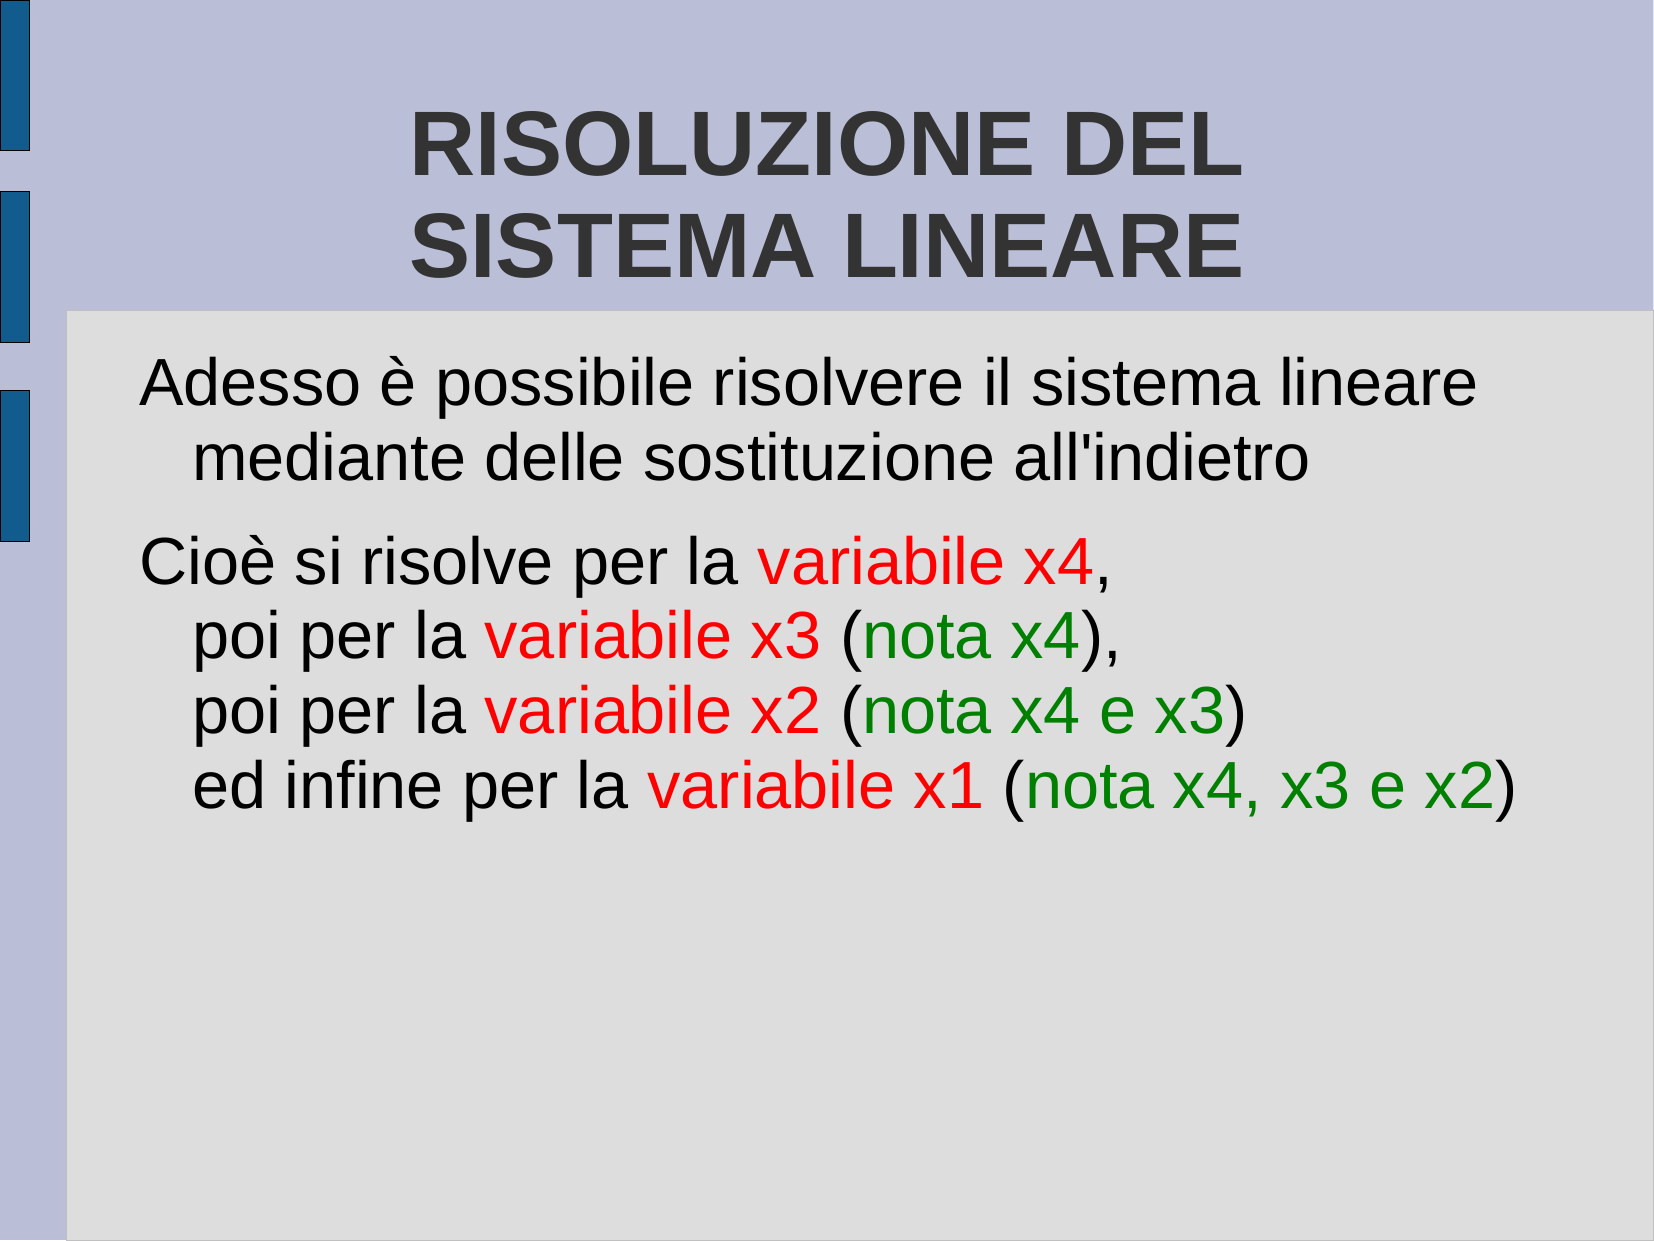

# RISOLUZIONE DEL SISTEMA LINEARE
Adesso è possibile risolvere il sistema lineare mediante delle sostituzione all'indietro
Cioè si risolve per la variabile x4,
poi per la variabile x3 (nota x4),
poi per la variabile x2 (nota x4 e x3)
ed infine per la variabile x1 (nota x4, x3 e x2)